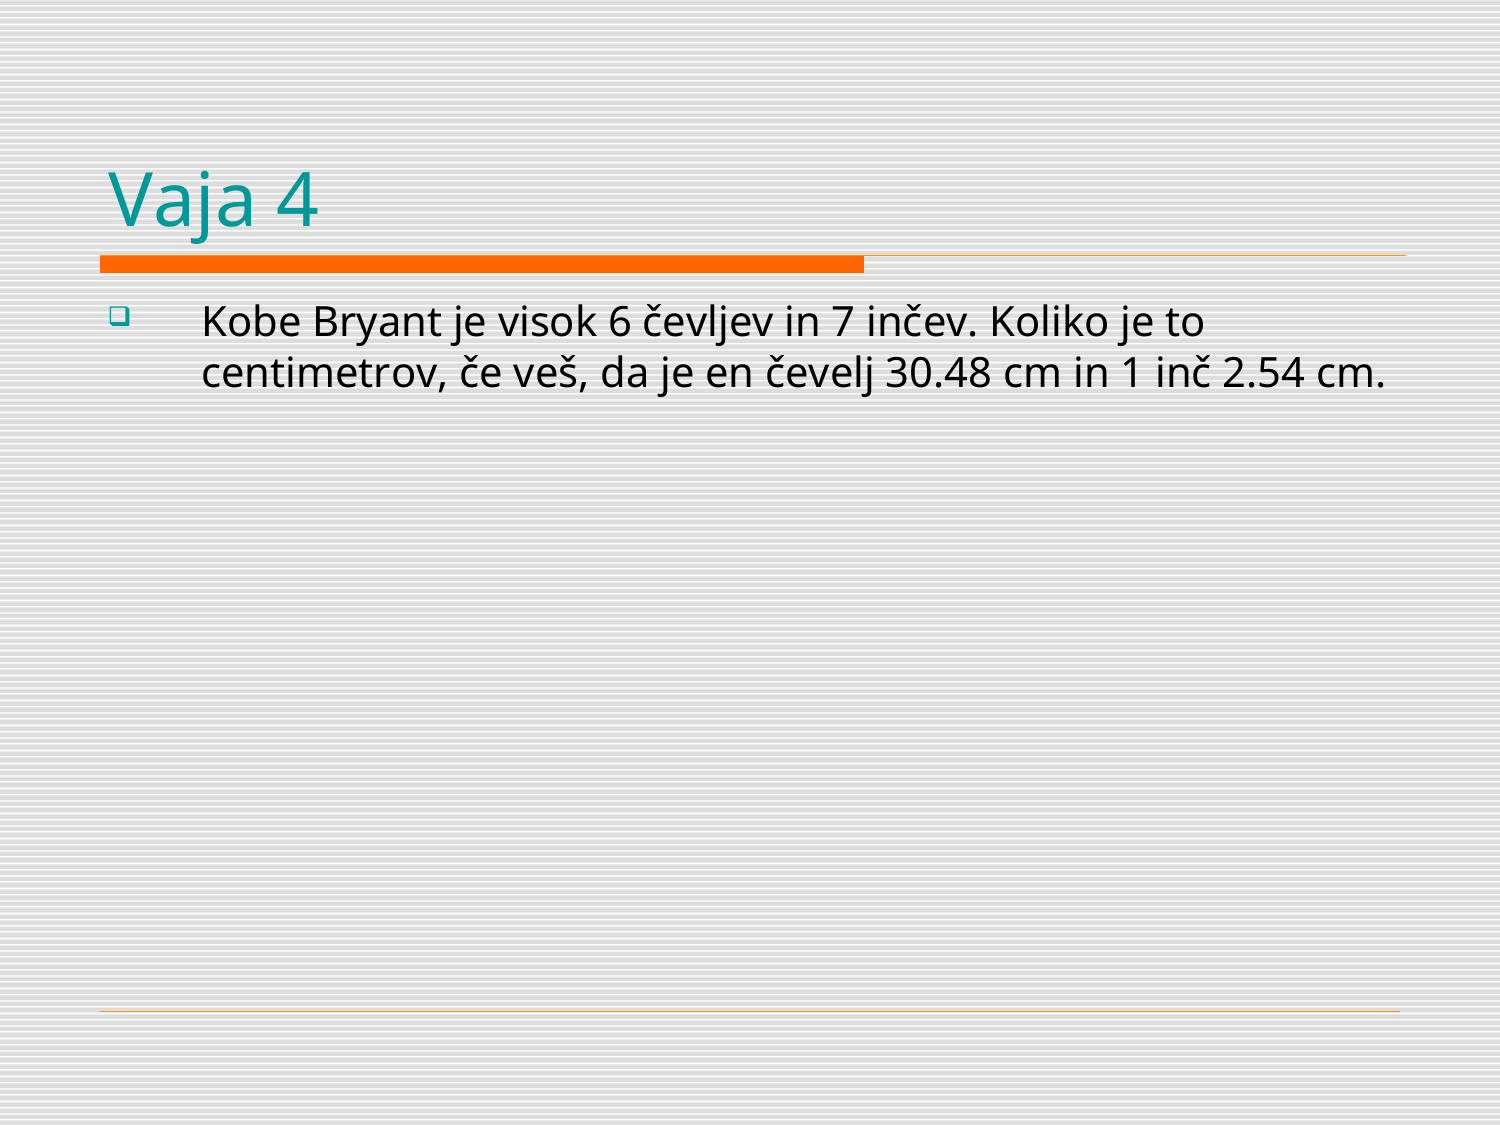

# Vaja 4
Kobe Bryant je visok 6 čevljev in 7 inčev. Koliko je to centimetrov, če veš, da je en čevelj 30.48 cm in 1 inč 2.54 cm.